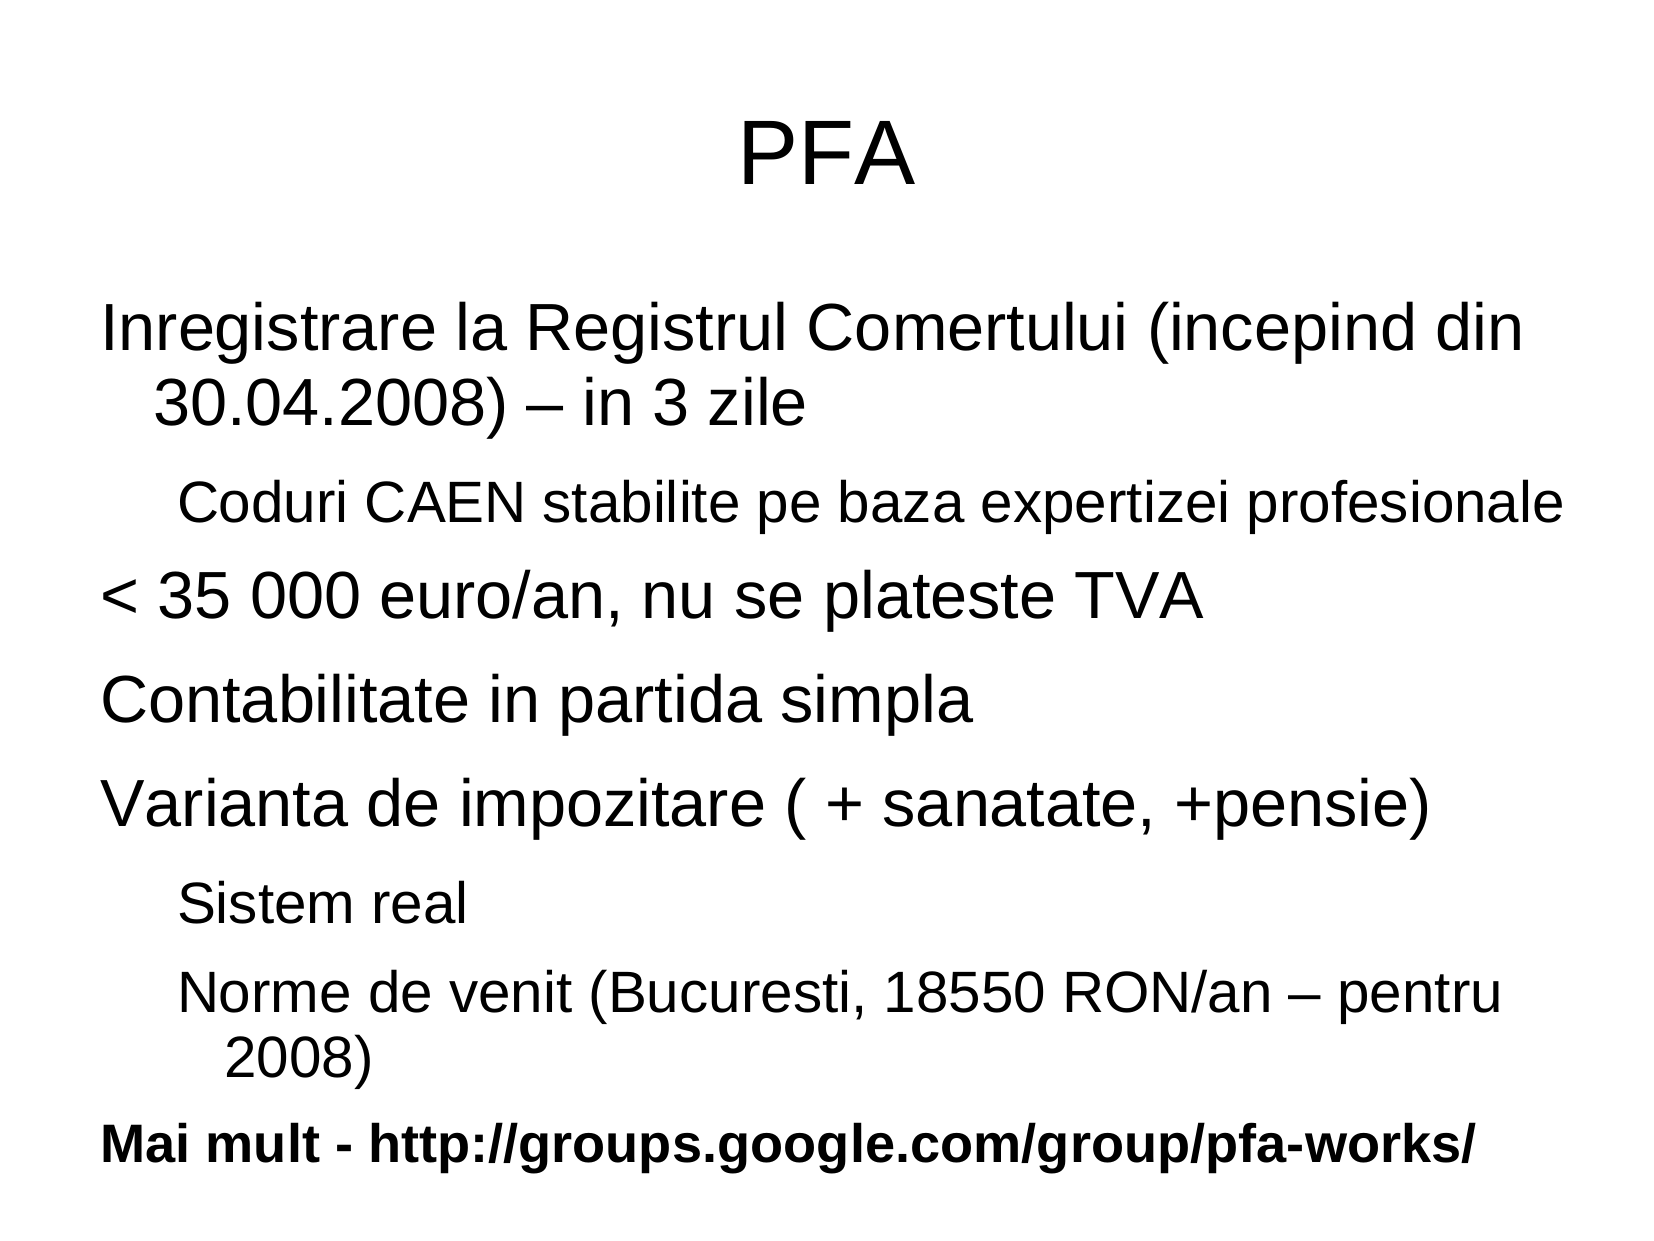

# PFA
Inregistrare la Registrul Comertului (incepind din 30.04.2008) – in 3 zile
Coduri CAEN stabilite pe baza expertizei profesionale
< 35 000 euro/an, nu se plateste TVA
Contabilitate in partida simpla
Varianta de impozitare ( + sanatate, +pensie)
Sistem real
Norme de venit (Bucuresti, 18550 RON/an – pentru 2008)
Mai mult - http://groups.google.com/group/pfa-works/